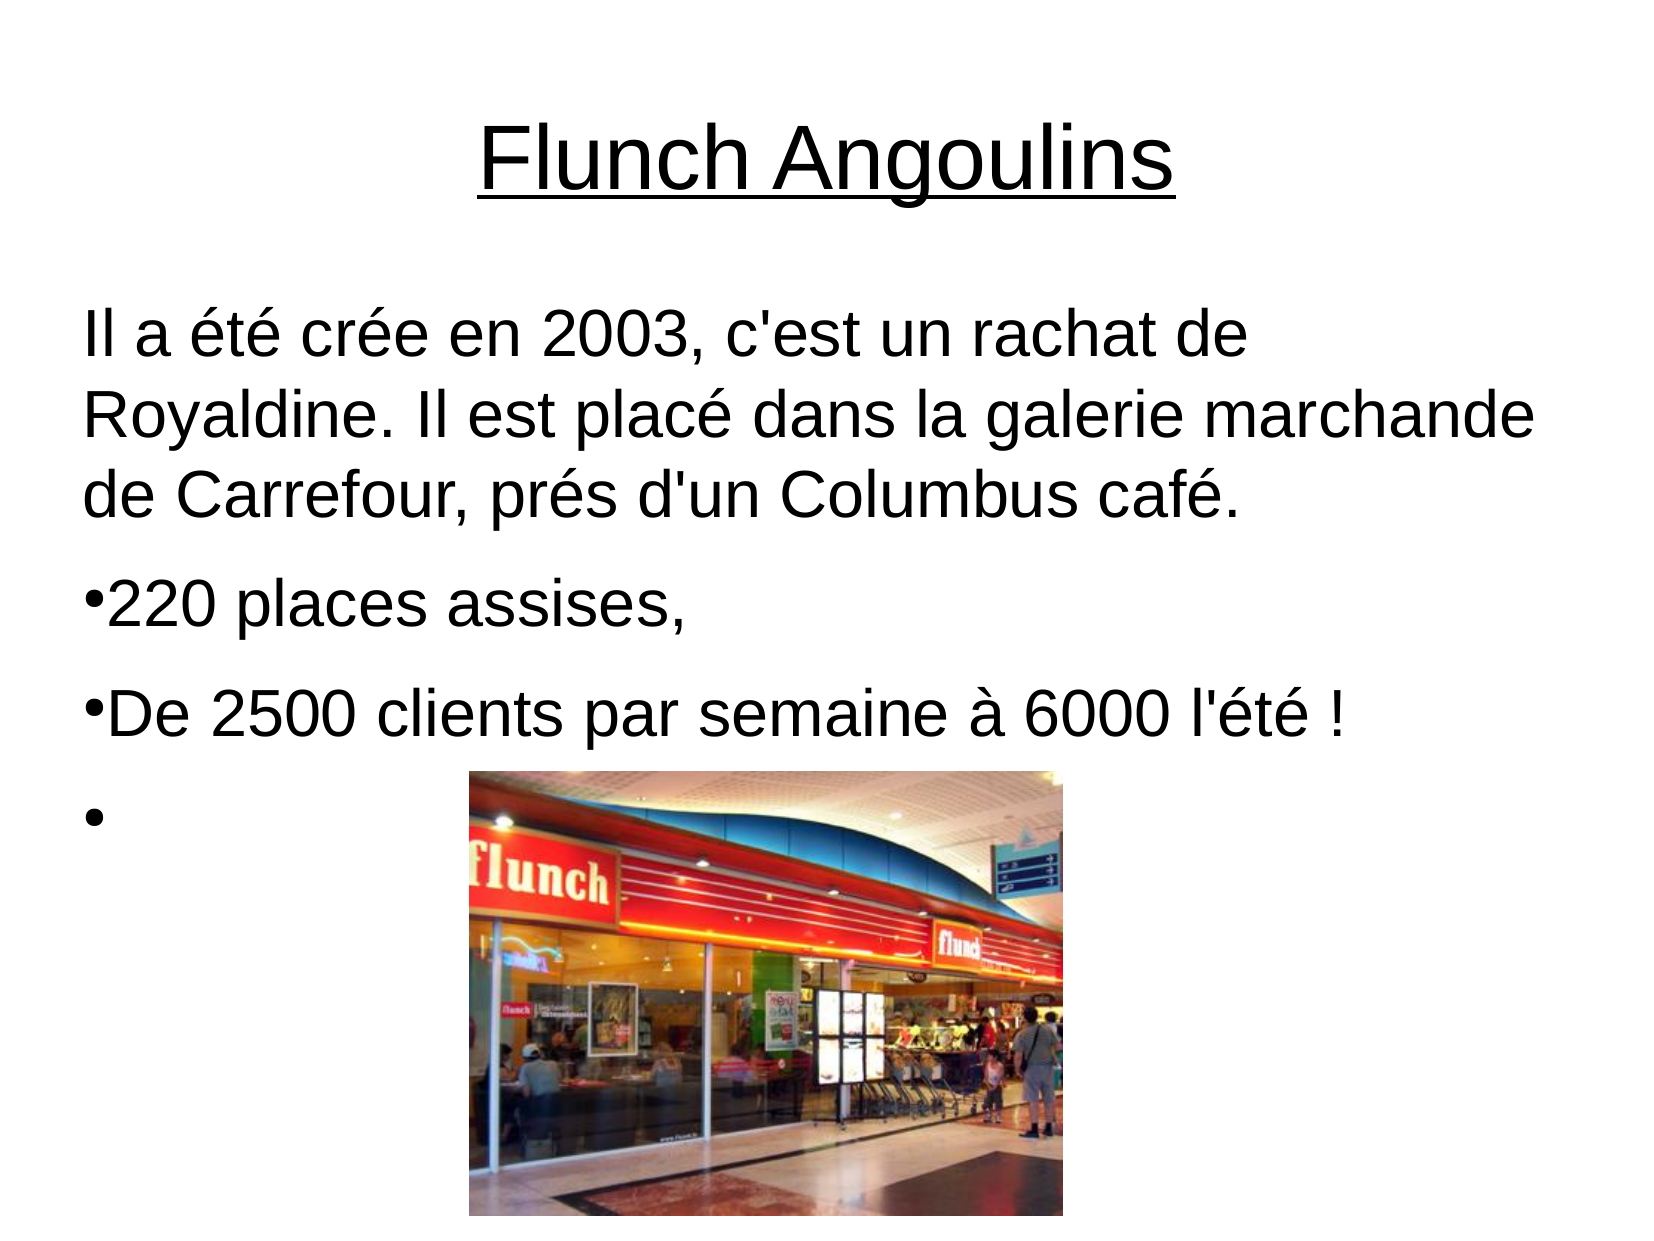

# Flunch Angoulins
Il a été crée en 2003, c'est un rachat de Royaldine. Il est placé dans la galerie marchande de Carrefour, prés d'un Columbus café.
220 places assises,
De 2500 clients par semaine à 6000 l'été !